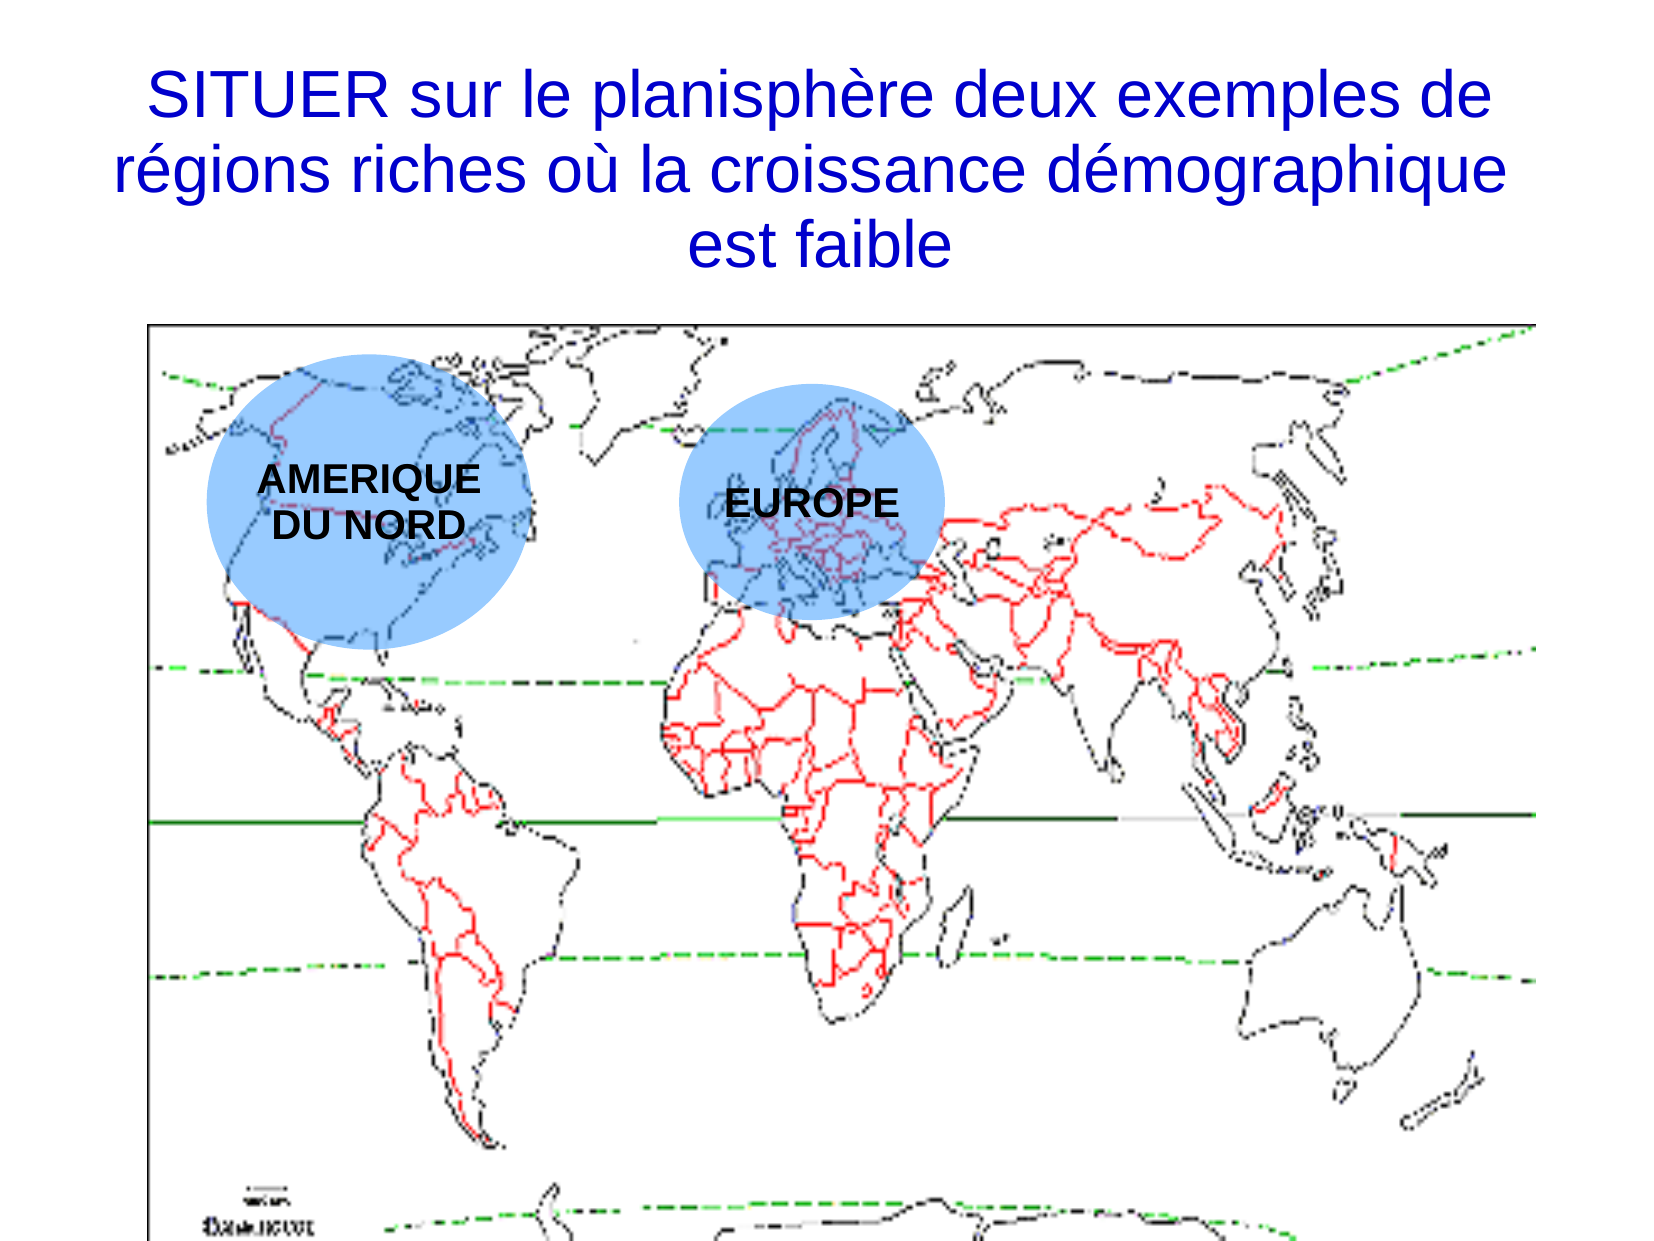

# SITUER sur le planisphère deux exemples de régions riches où la croissance démographique est faible
AMERIQUE
DU NORD
EUROPE